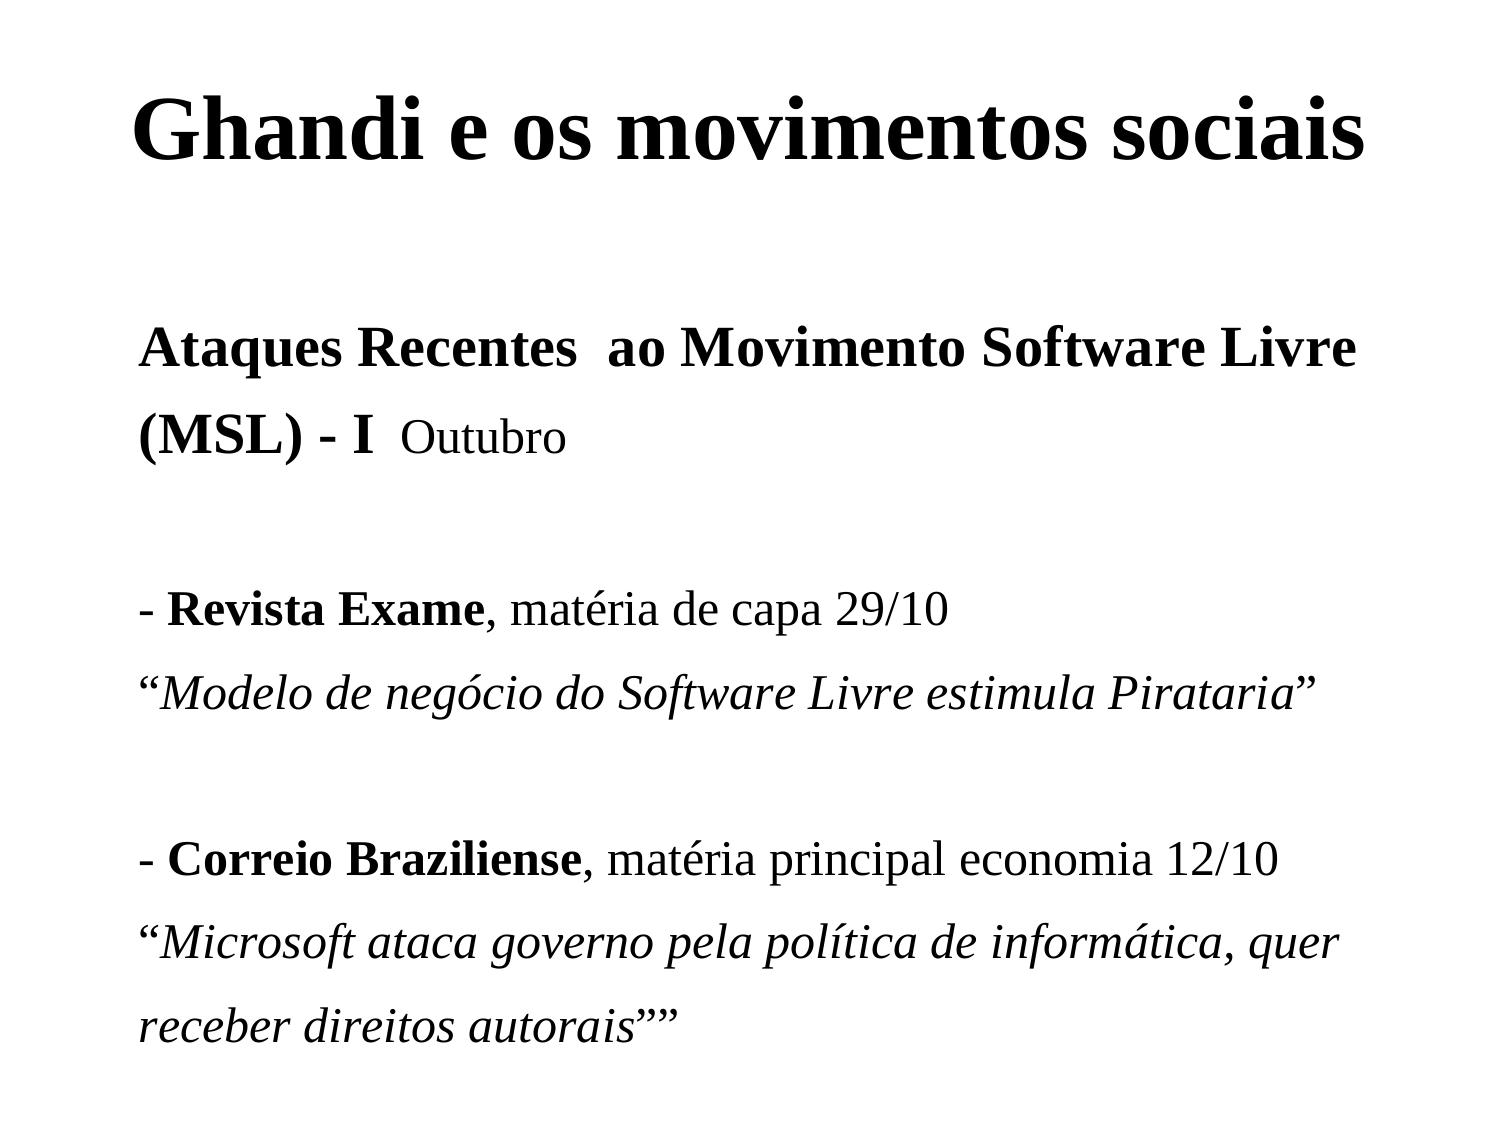

# Ghandi e os movimentos sociais
Ataques Recentes ao Movimento Software Livre (MSL) - I Outubro
- Revista Exame, matéria de capa 29/10
“Modelo de negócio do Software Livre estimula Pirataria”
- Correio Braziliense, matéria principal economia 12/10
“Microsoft ataca governo pela política de informática, quer receber direitos autorais””